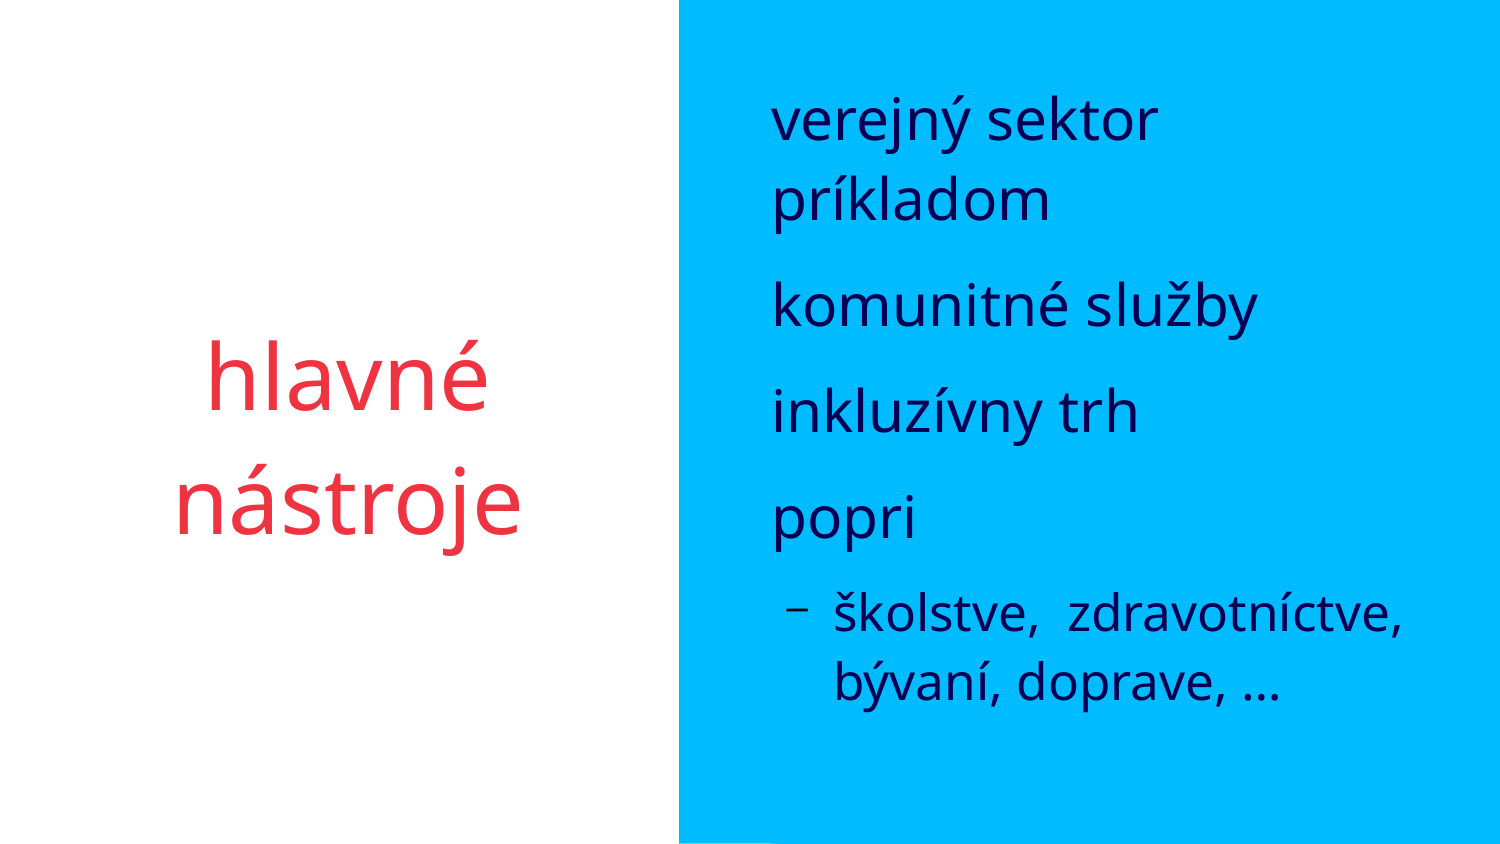

verejný sektor príkladom
komunitné služby
inkluzívny trh
popri
školstve, zdravotníctve, bývaní, doprave, …
# hlavné nástroje